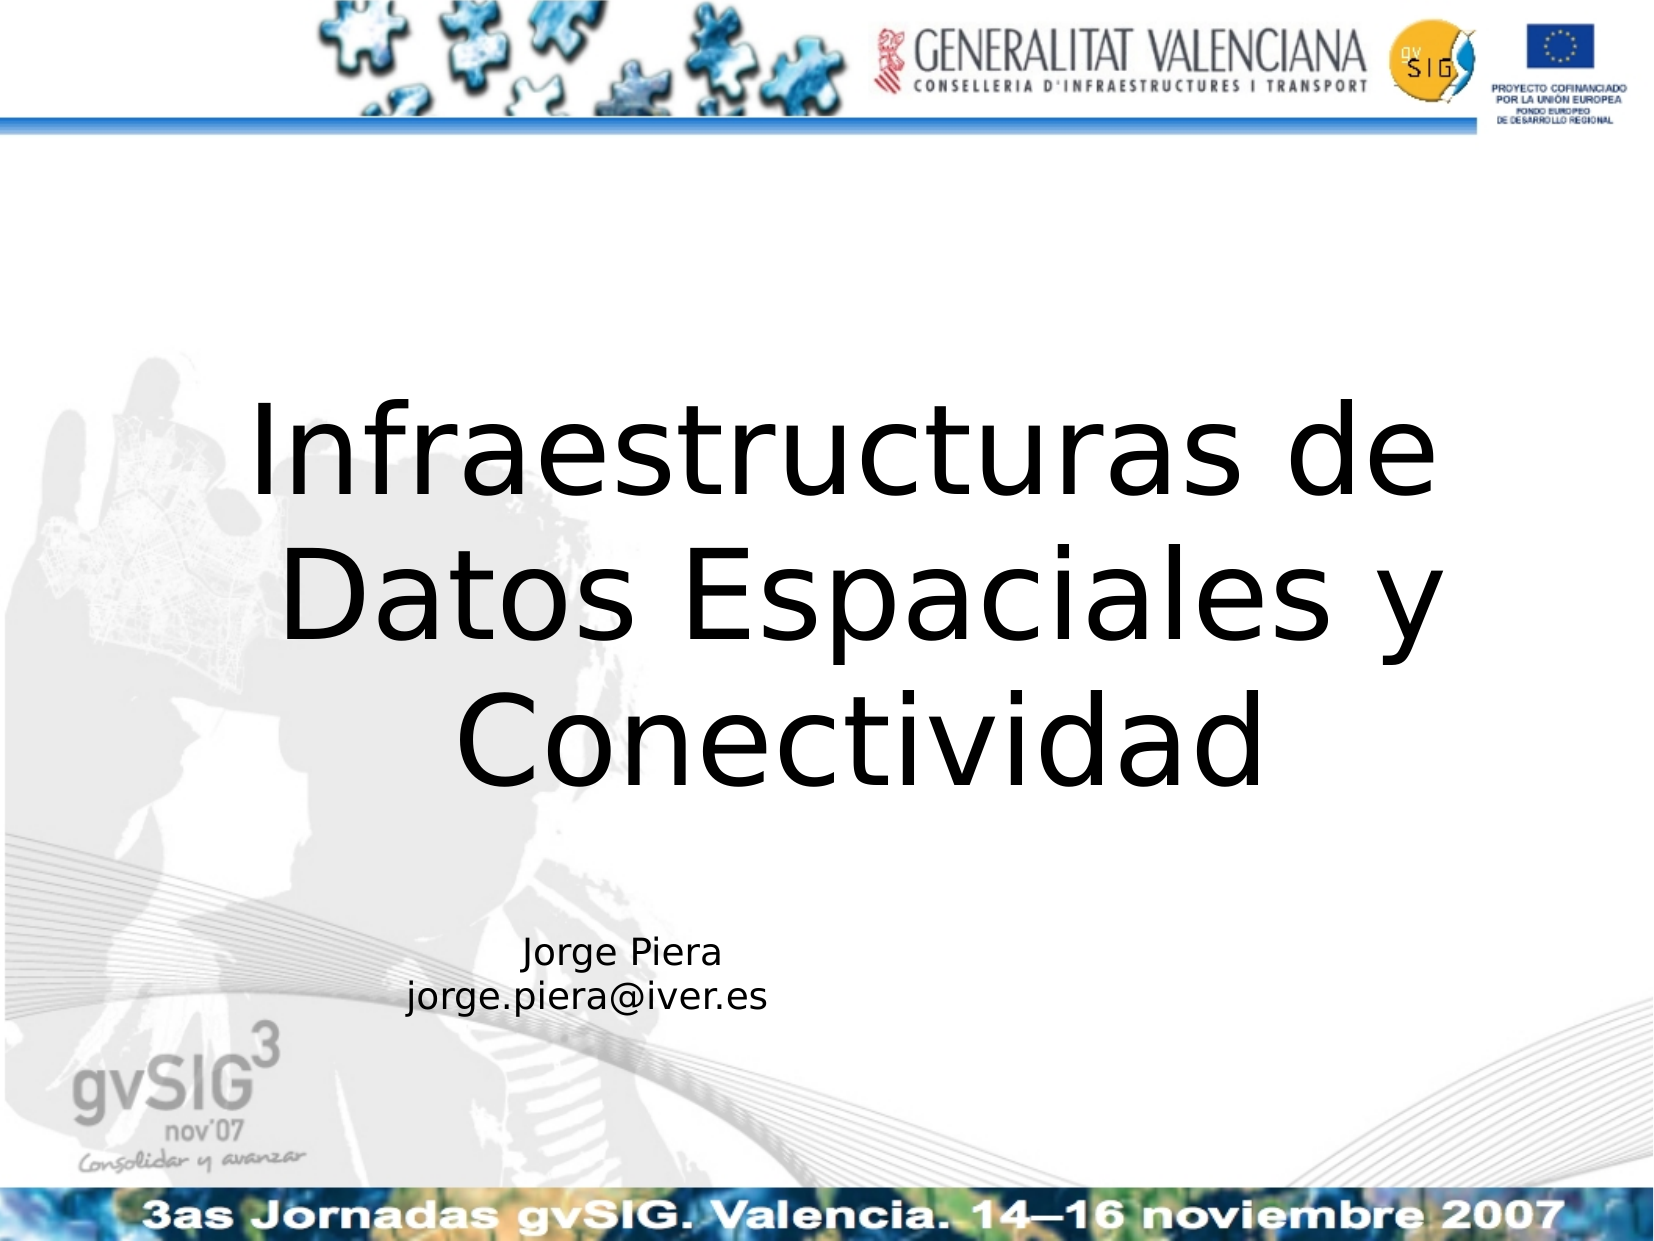

# Infraestructuras de Datos Espaciales y Conectividad
Jorge Piera
jorge.piera@iver.es